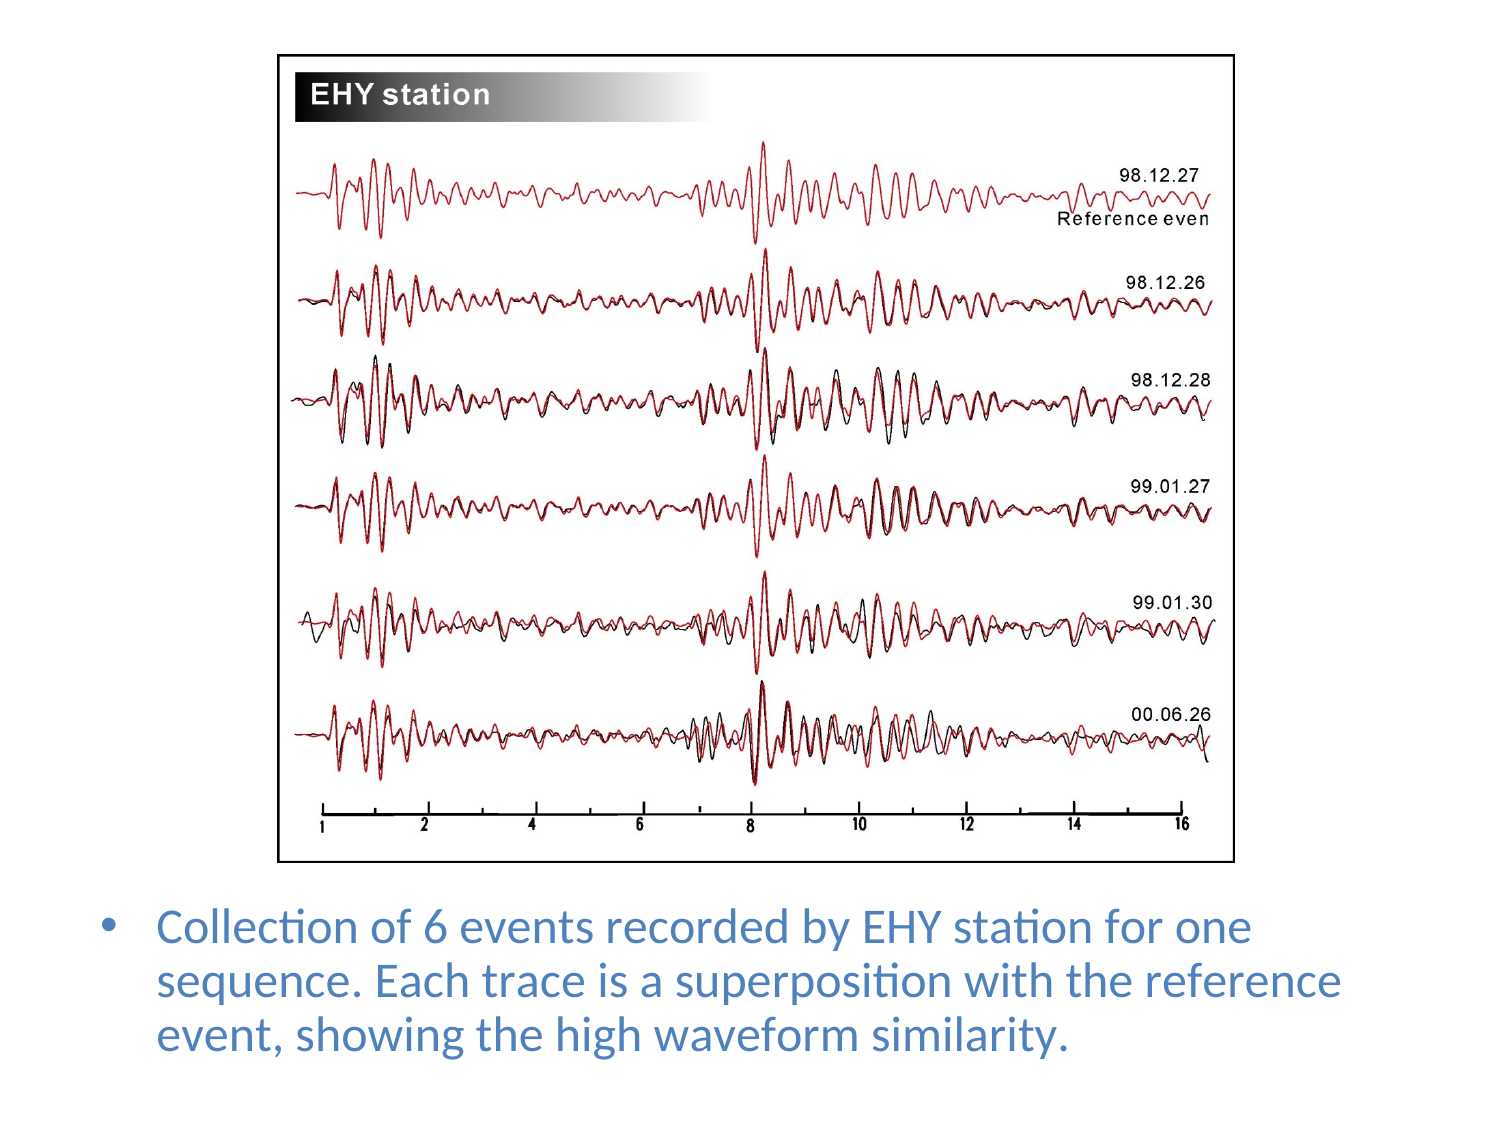

#
Collection of 6 events recorded by EHY station for one sequence. Each trace is a superposition with the reference event, showing the high waveform similarity.